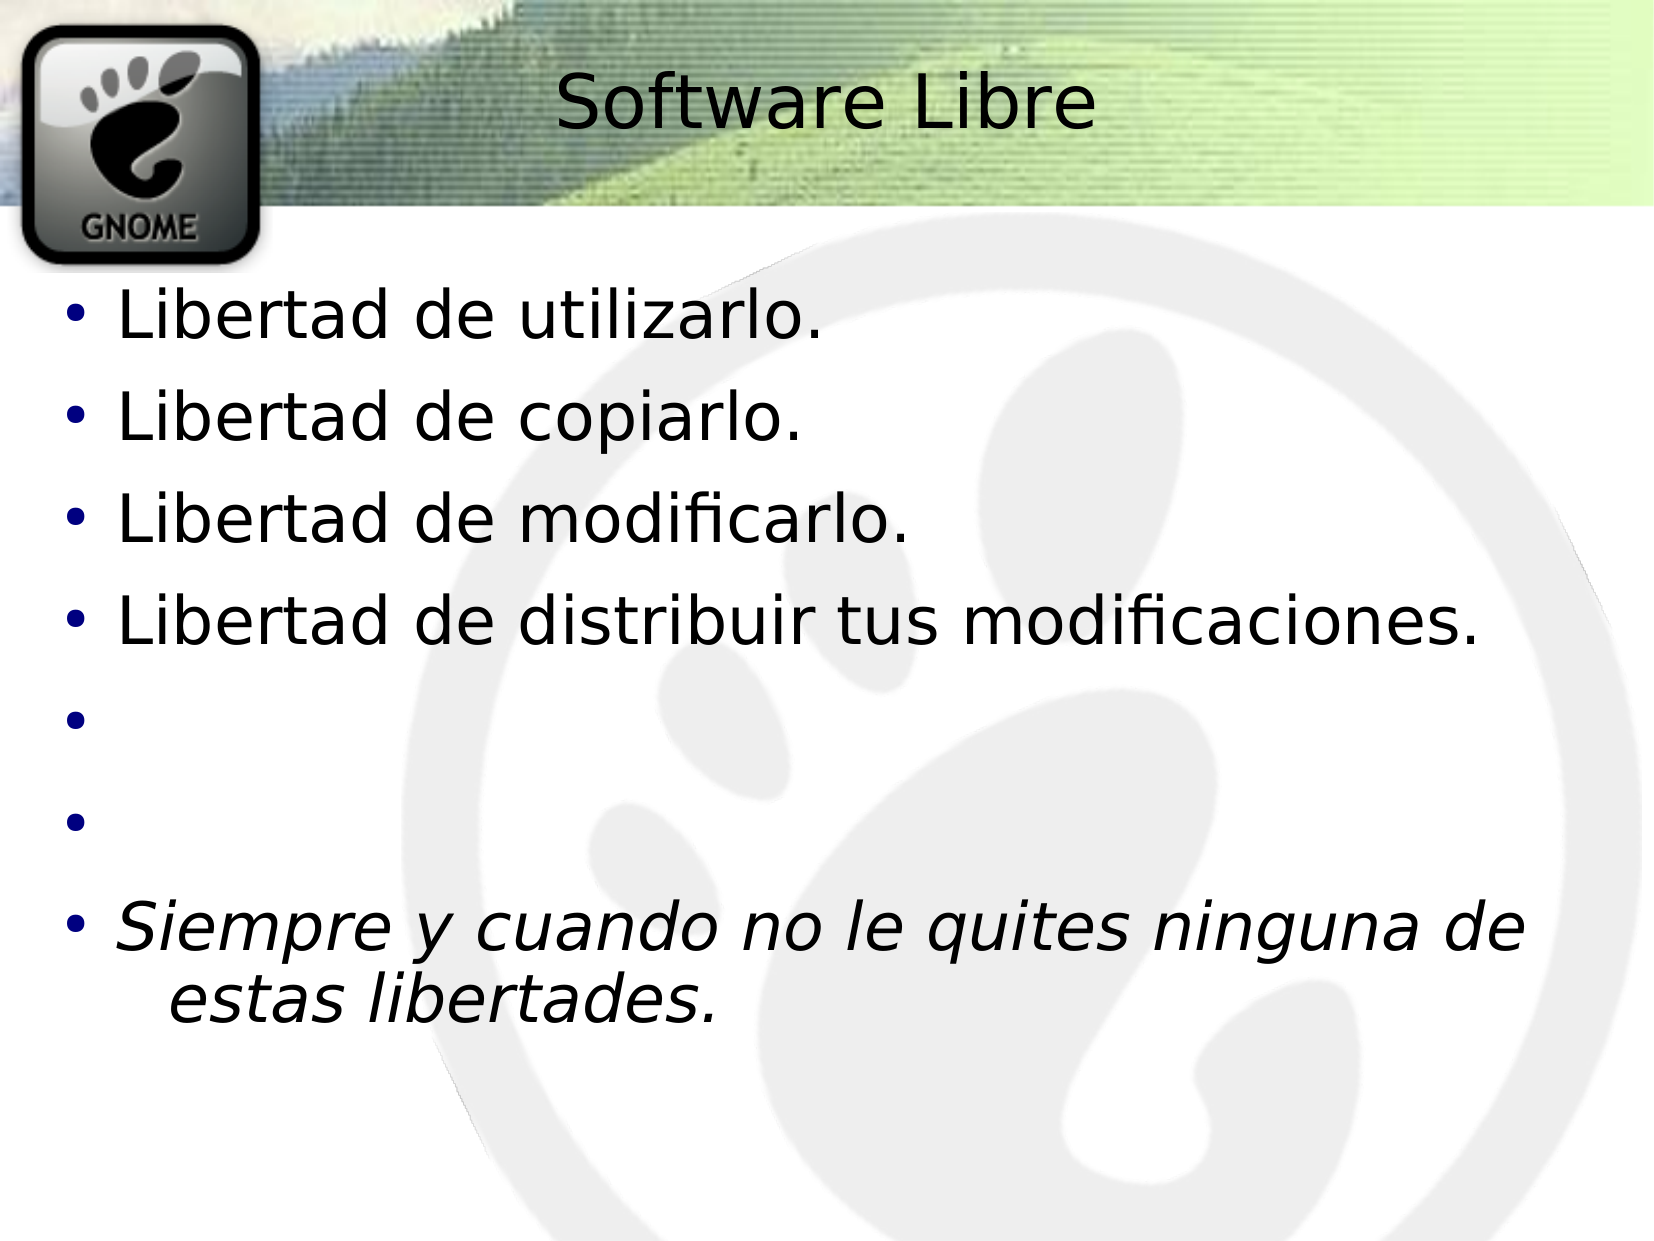

# Software Libre
Libertad de utilizarlo.
Libertad de copiarlo.
Libertad de modificarlo.
Libertad de distribuir tus modificaciones.
Siempre y cuando no le quites ninguna de estas libertades.